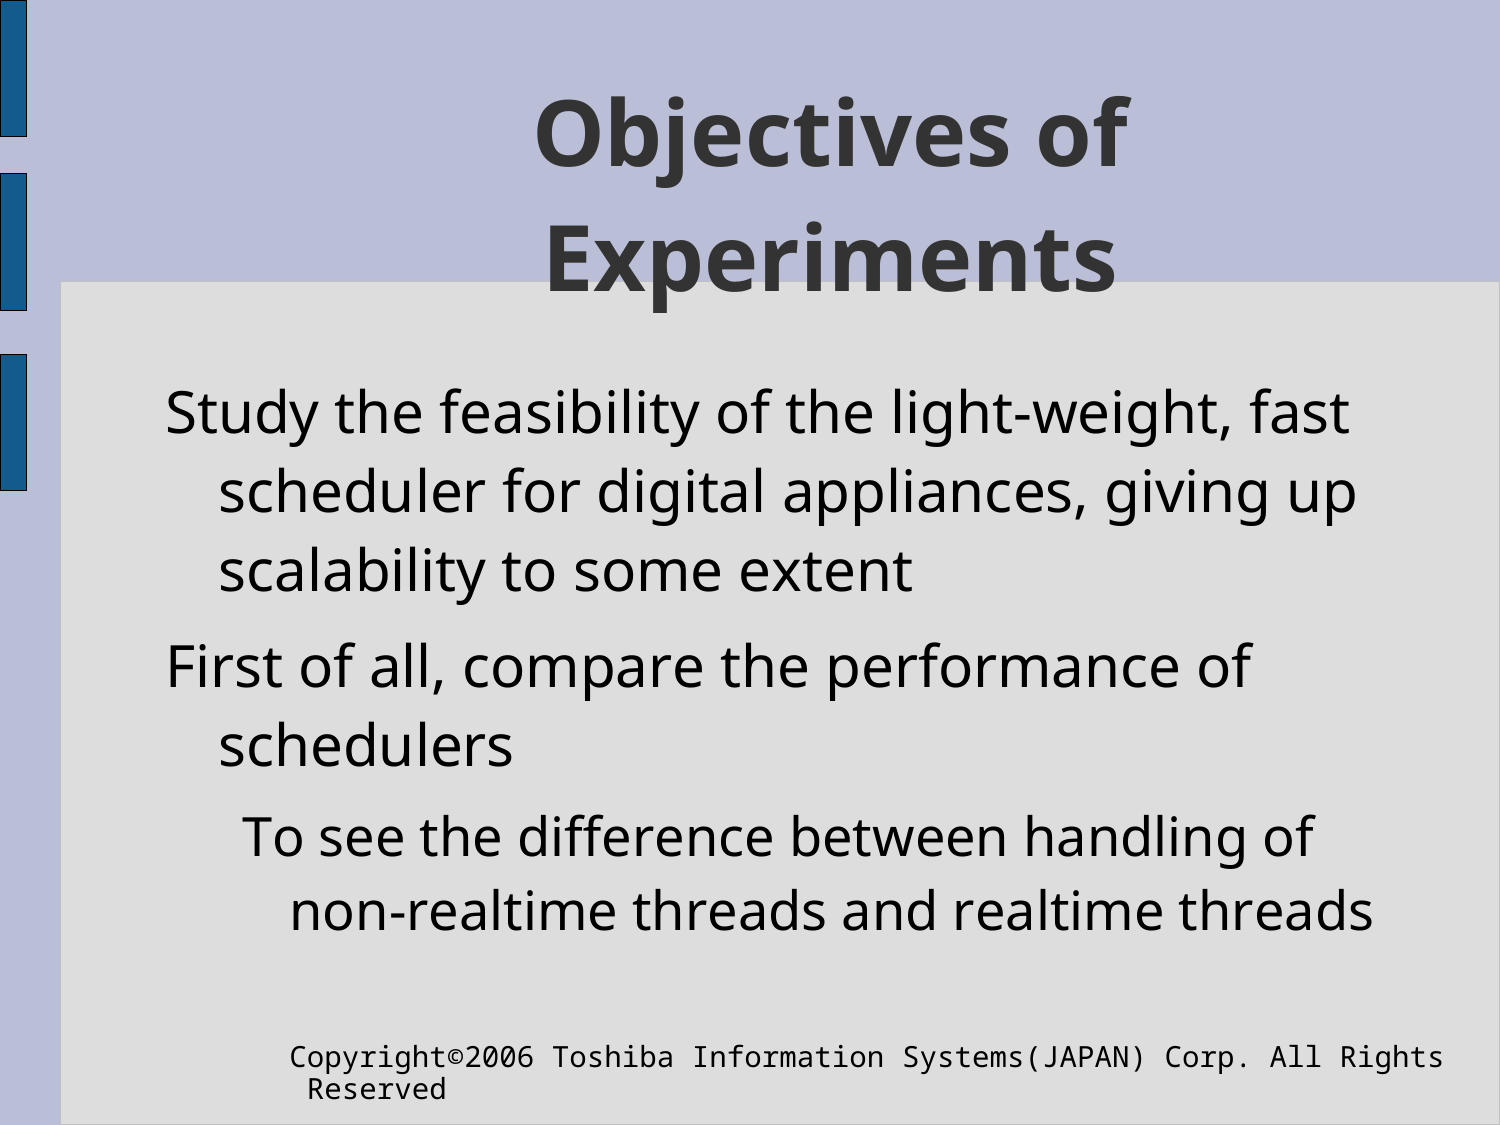

# Objectives of Experiments
Study the feasibility of the light-weight, fast scheduler for digital appliances, giving up scalability to some extent
First of all, compare the performance of schedulers
To see the difference between handling of non-realtime threads and realtime threads
Copyright©2006 Toshiba Information Systems(JAPAN) Corp. All Rights Reserved